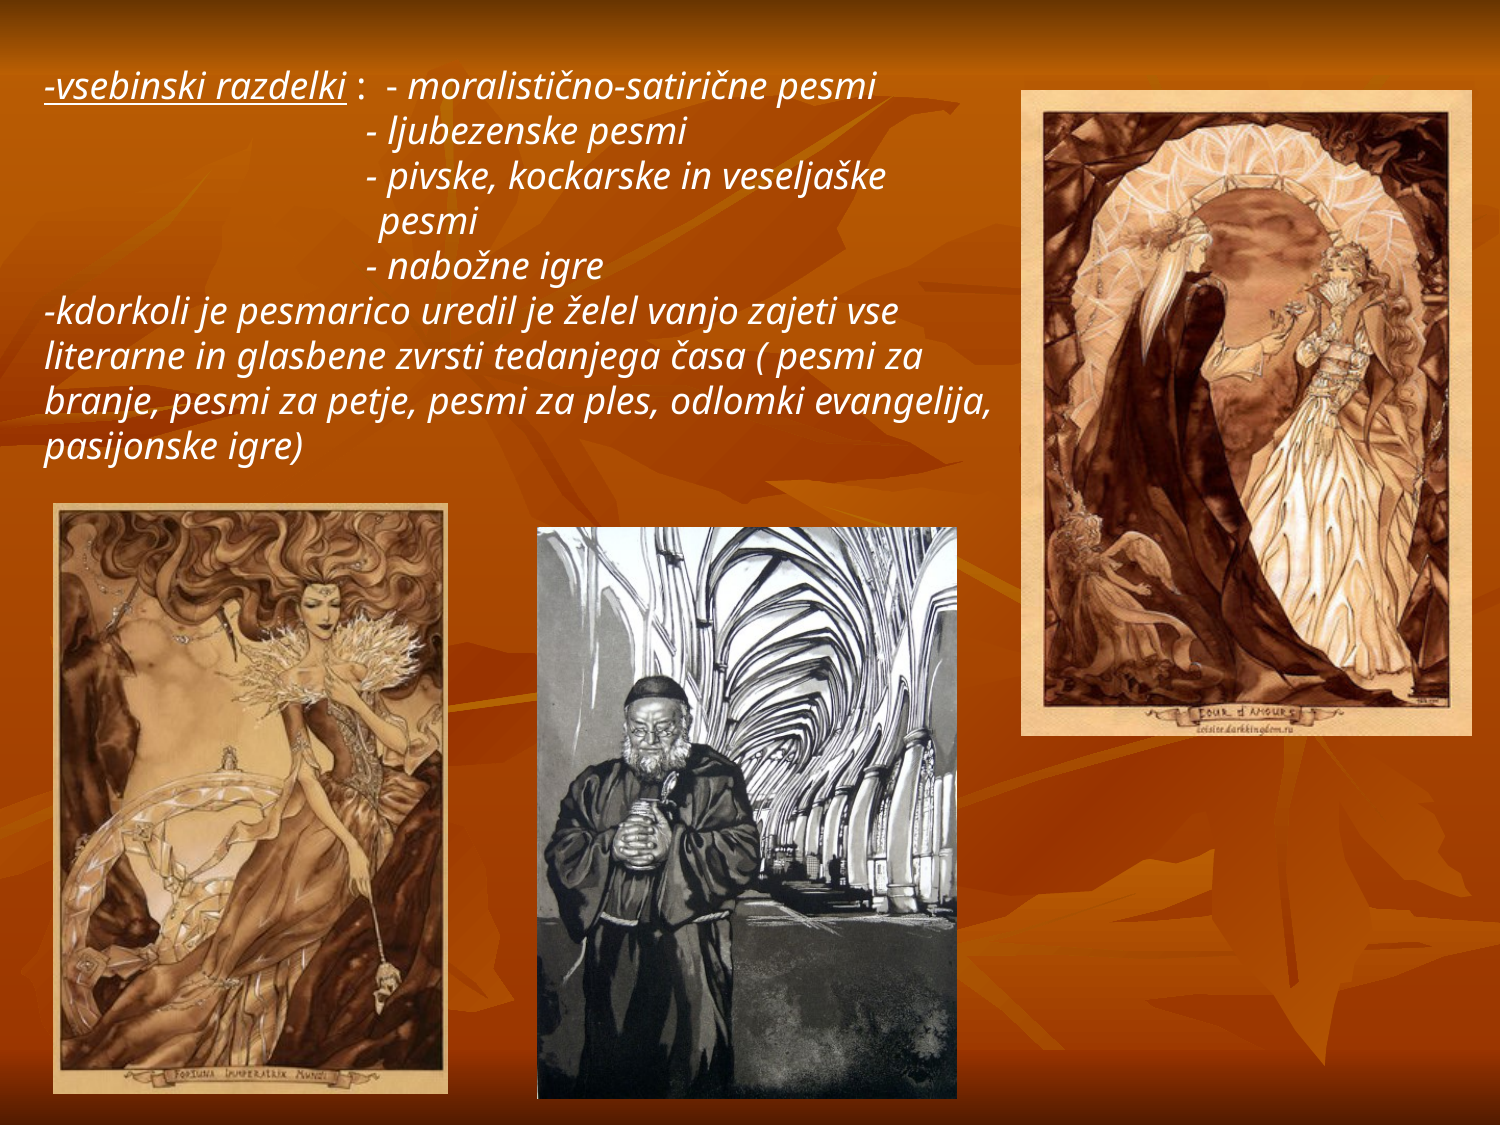

-vsebinski razdelki : - moralistično-satirične pesmi
 - ljubezenske pesmi
 - pivske, kockarske in veseljaške 		 pesmi
 - nabožne igre
-kdorkoli je pesmarico uredil je želel vanjo zajeti vse literarne in glasbene zvrsti tedanjega časa ( pesmi za branje, pesmi za petje, pesmi za ples, odlomki evangelija, pasijonske igre)